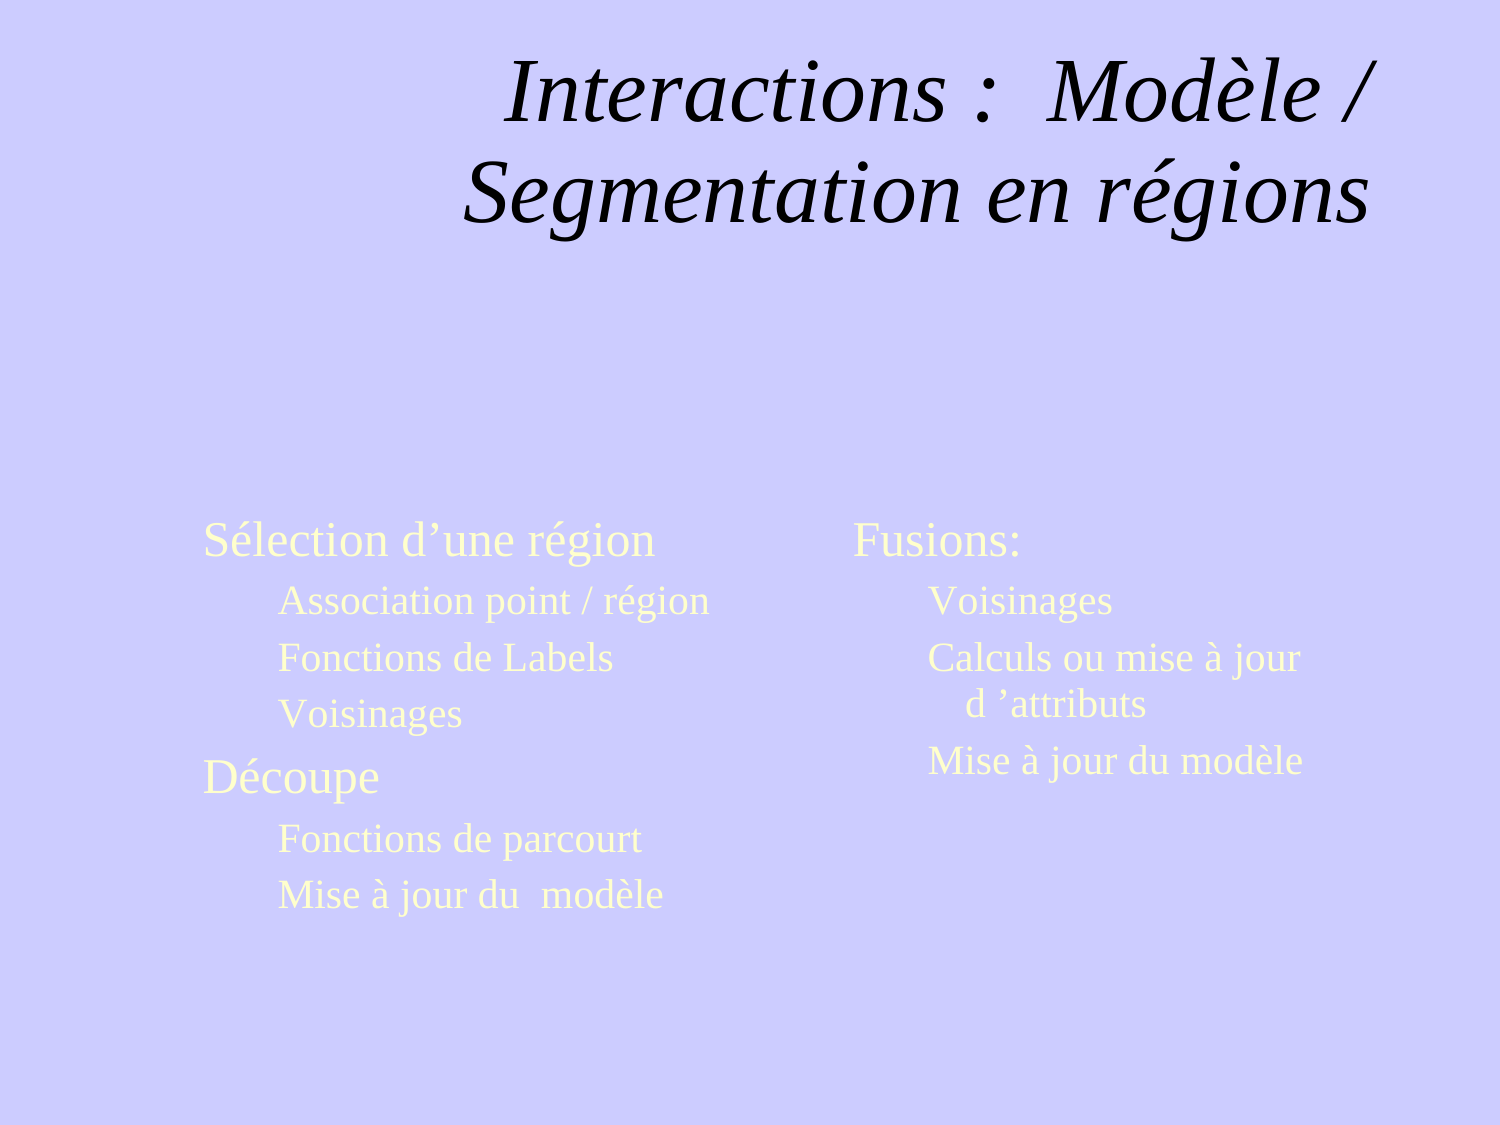

# Interactions : Modèle / Segmentation en régions
Sélection d’une région
Association point / région
Fonctions de Labels
Voisinages
Découpe
Fonctions de parcourt
Mise à jour du modèle
Fusions:
Voisinages
Calculs ou mise à jour d ’attributs
Mise à jour du modèle